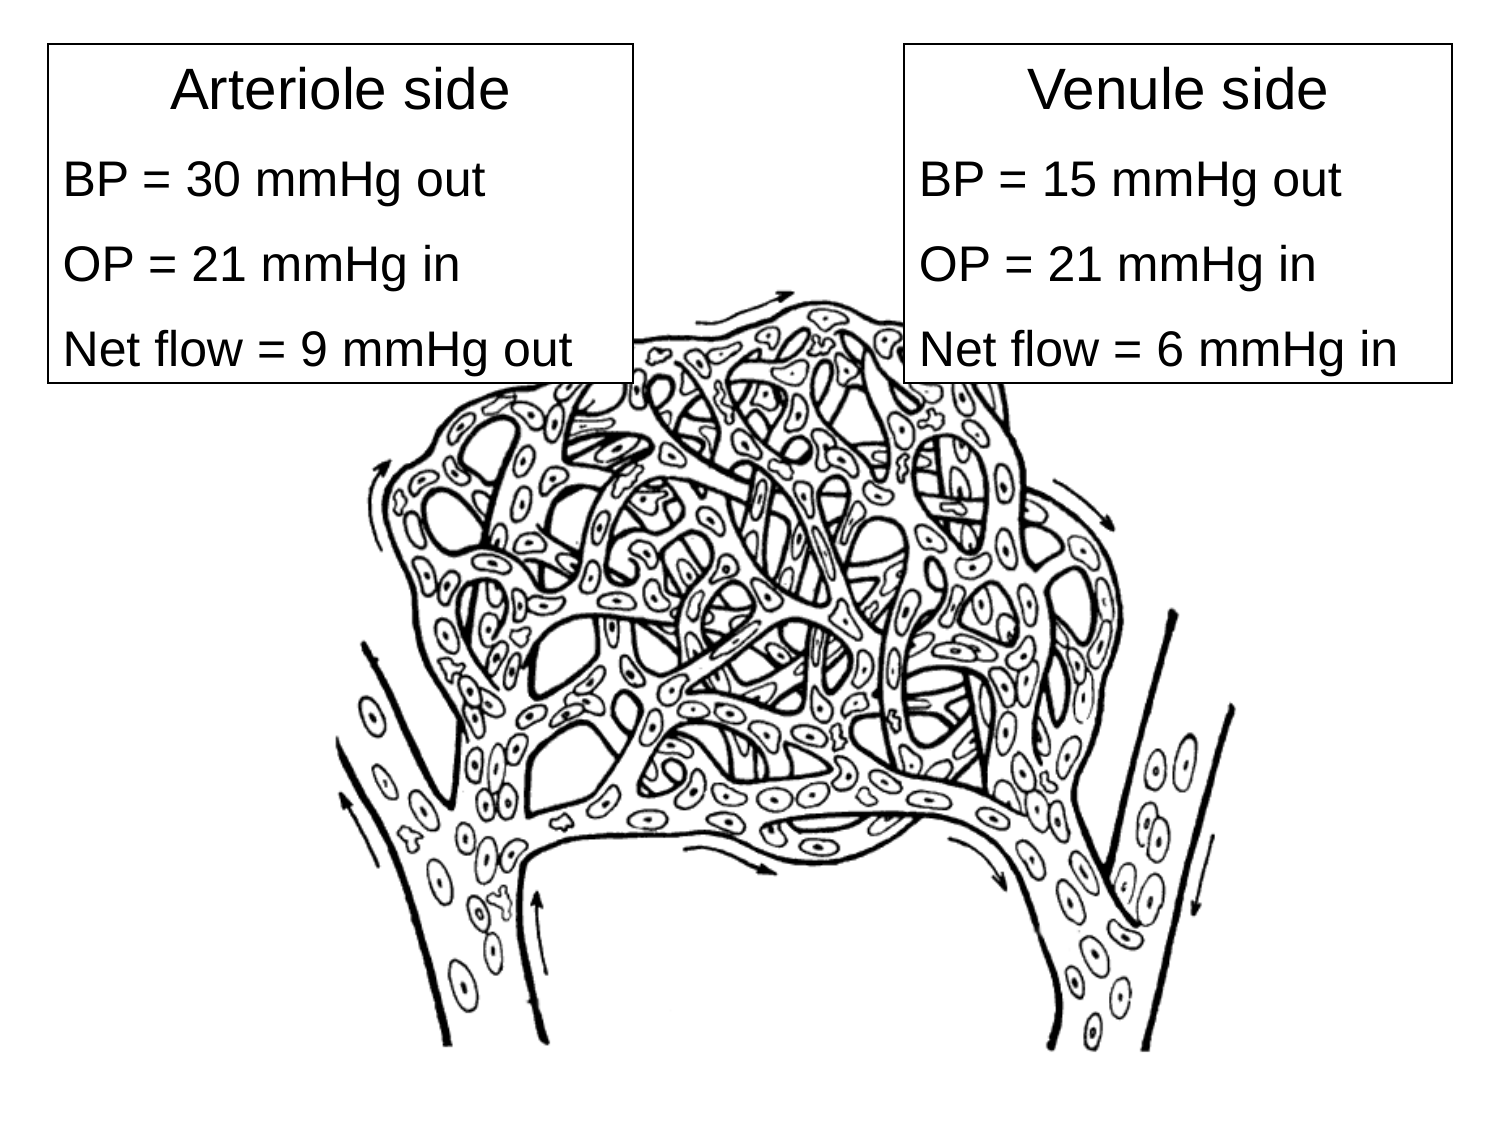

Arteriole side
BP = 30 mmHg out
OP = 21 mmHg in
Net flow = 9 mmHg out
Venule side
BP = 15 mmHg out
OP = 21 mmHg in
Net flow = 6 mmHg in